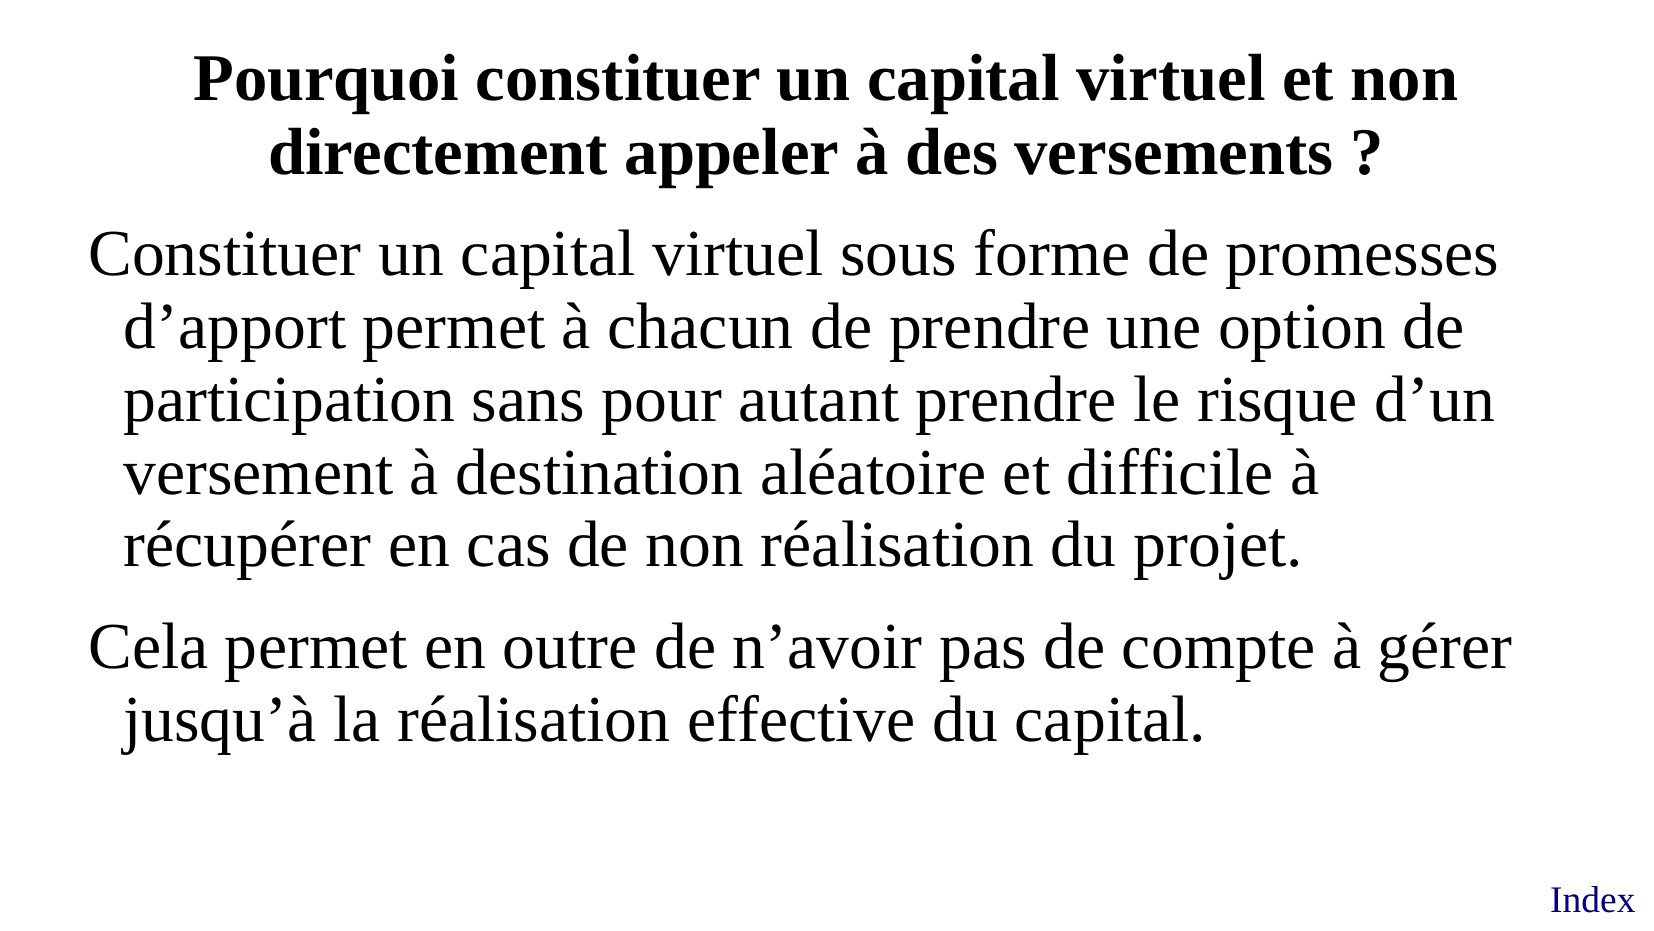

# Pourquoi constituer un capital virtuel et non directement appeler à des versements ?
Constituer un capital virtuel sous forme de promesses d’apport permet à chacun de prendre une option de participation sans pour autant prendre le risque d’un versement à destination aléatoire et difficile à récupérer en cas de non réalisation du projet.
Cela permet en outre de n’avoir pas de compte à gérer jusqu’à la réalisation effective du capital.